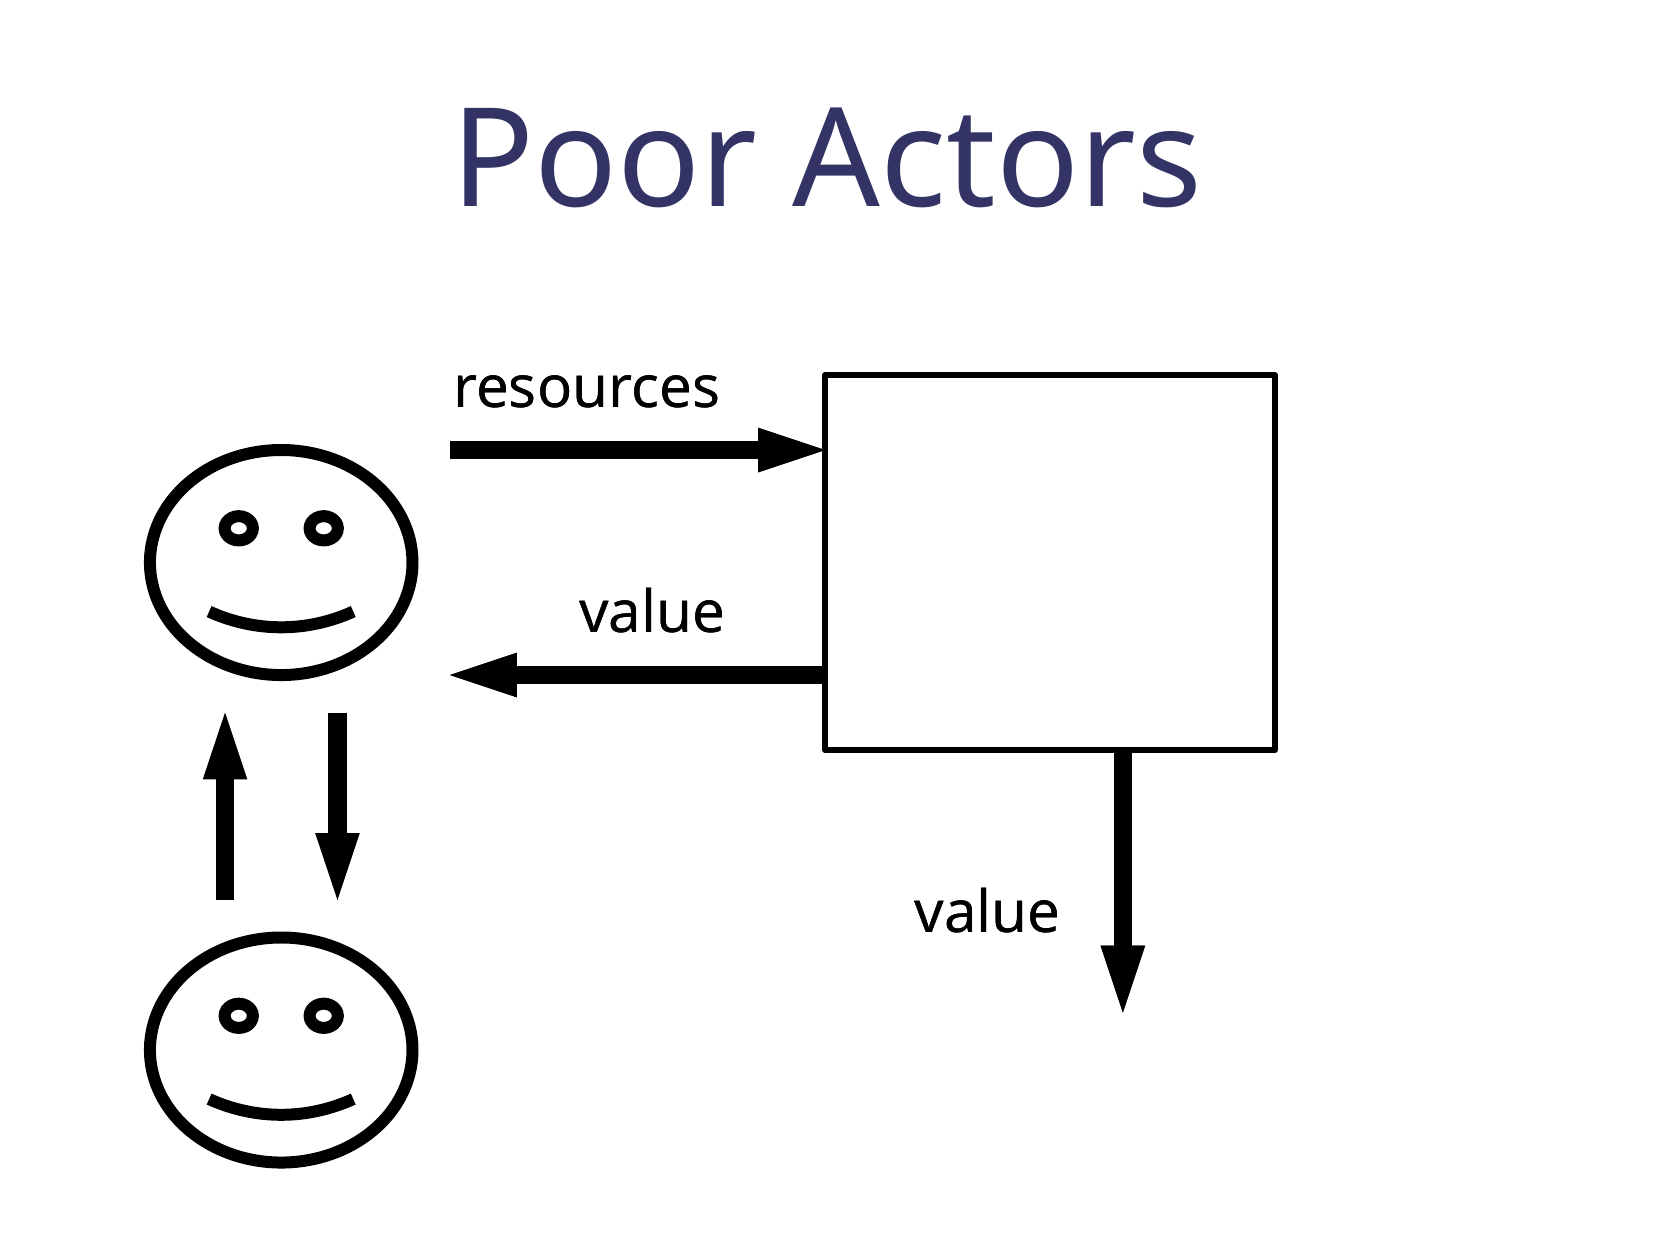

# Poor Actors
resources
resources
value
value
value
value